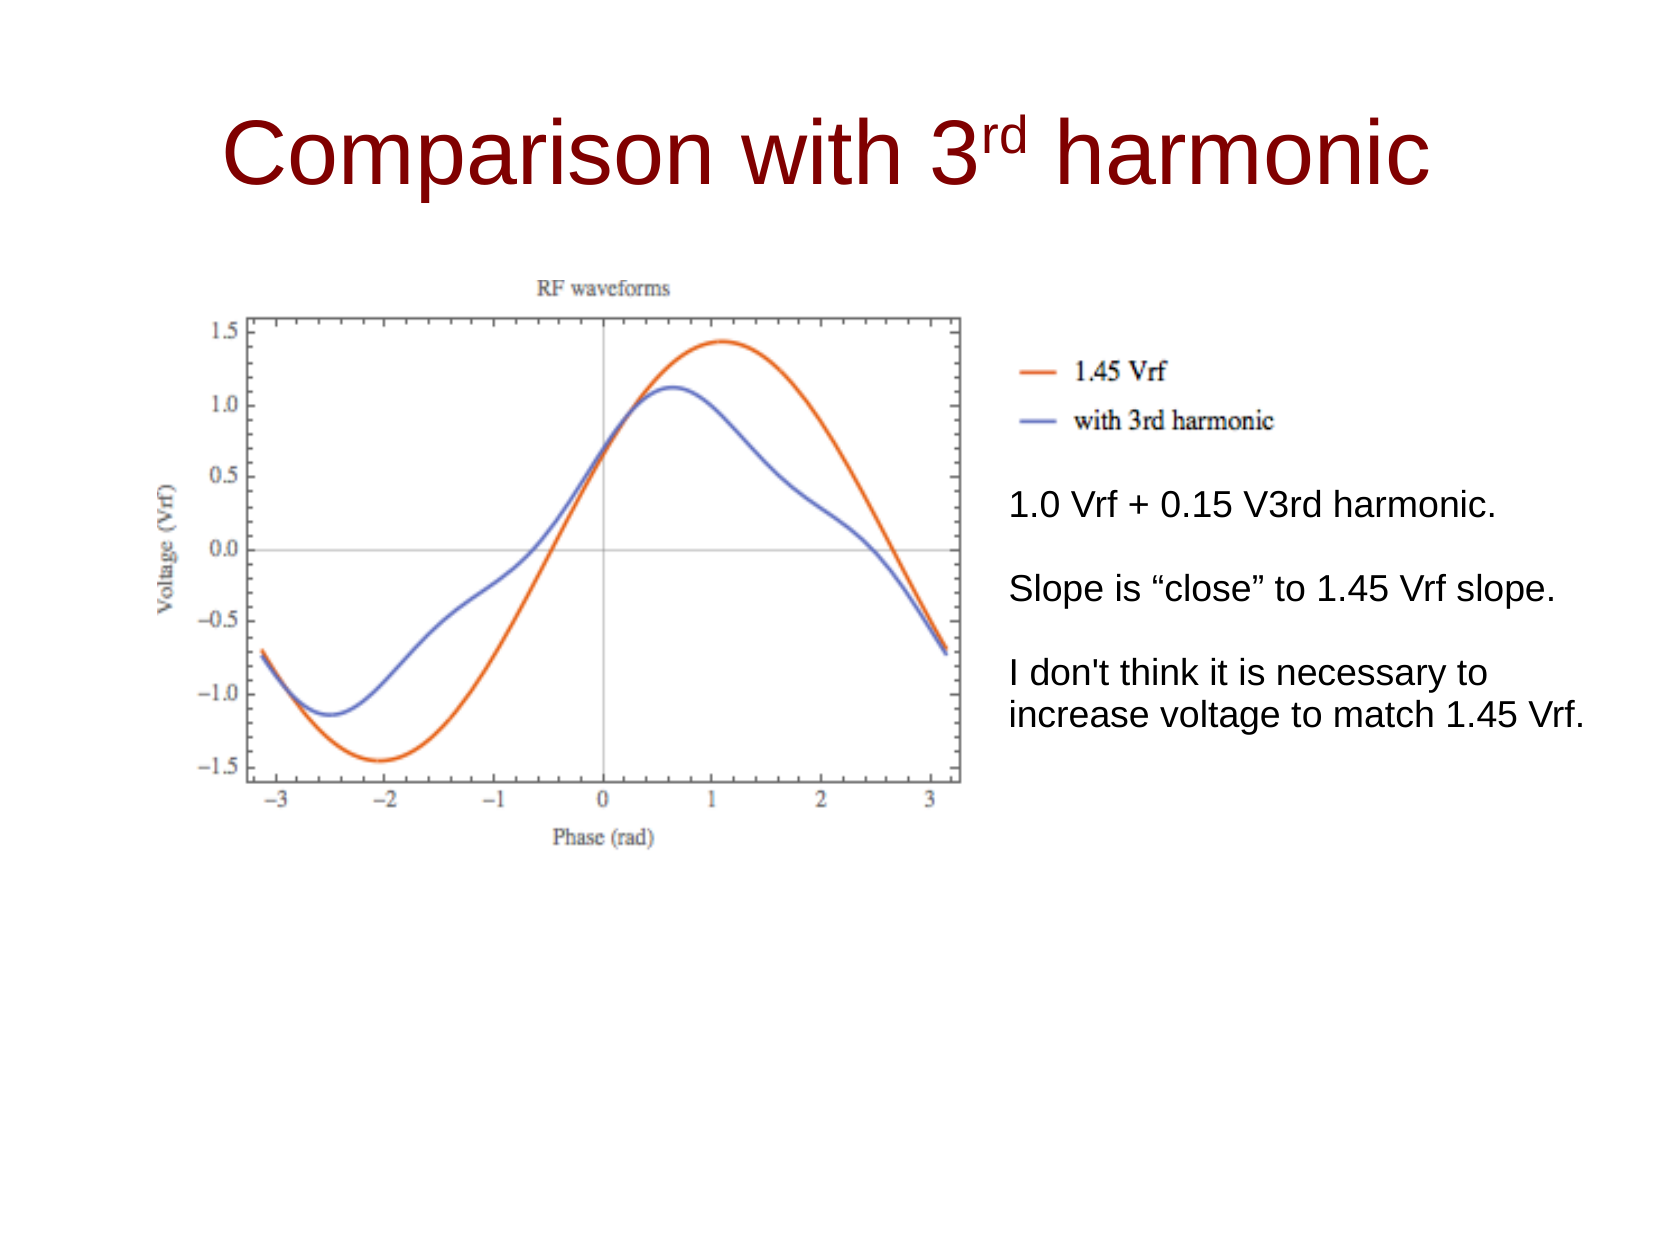

# Comparison with 3rd harmonic
1.0 Vrf + 0.15 V3rd harmonic.
Slope is “close” to 1.45 Vrf slope.
I don't think it is necessary to increase voltage to match 1.45 Vrf.